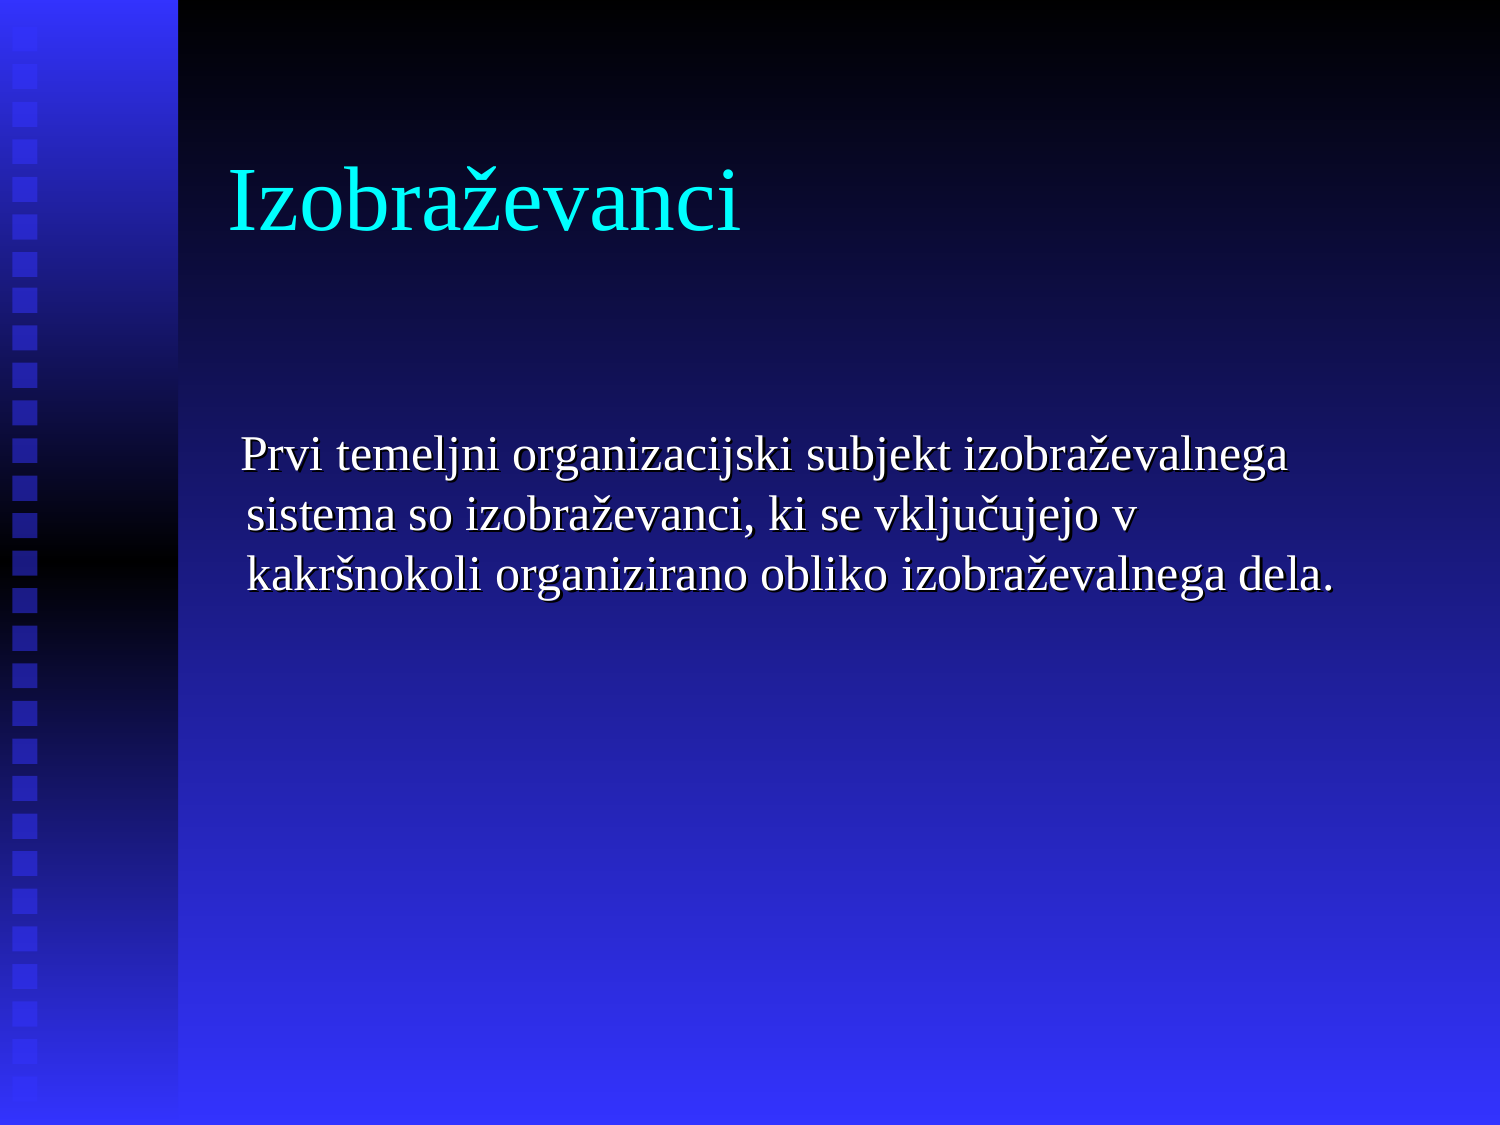

# Izobraževanci
 Prvi temeljni organizacijski subjekt izobraževalnega sistema so izobraževanci, ki se vključujejo v kakršnokoli organizirano obliko izobraževalnega dela.